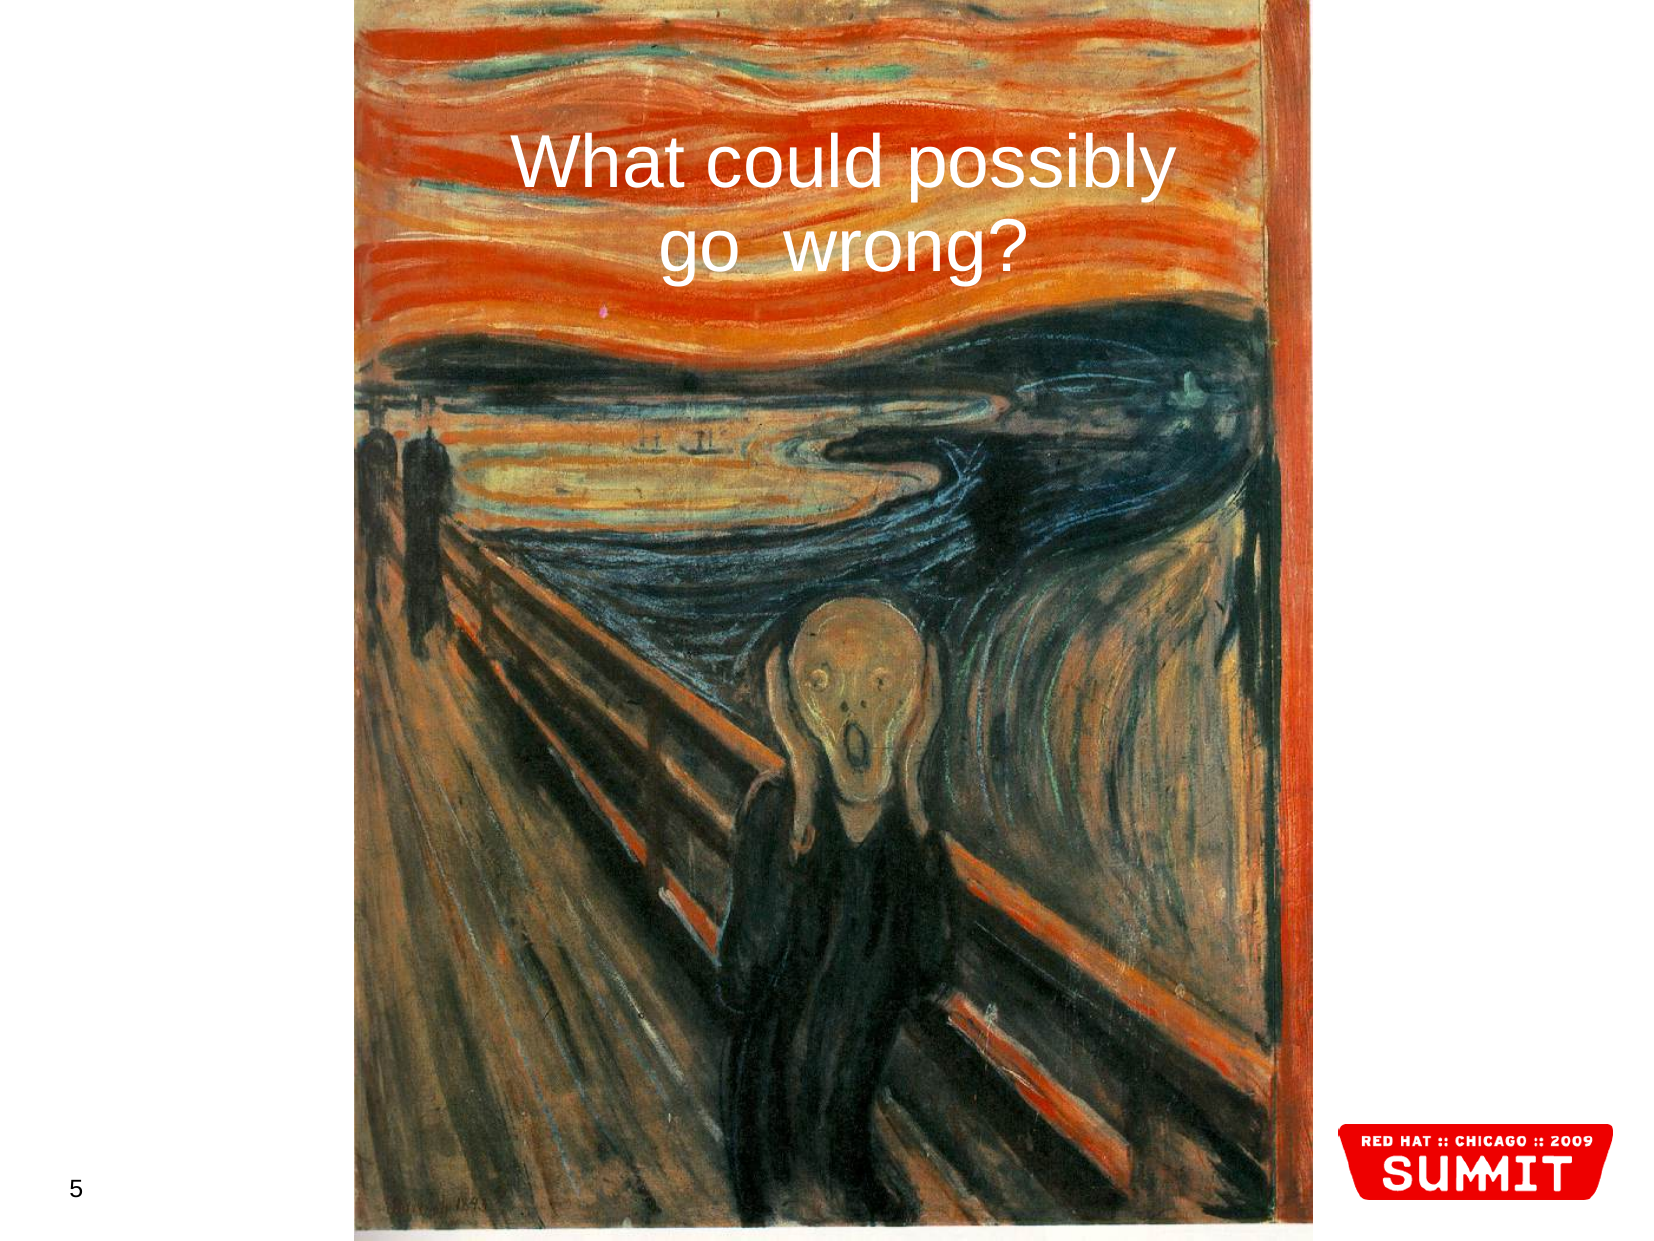

# What could go wrong???
What could possibly go wrong?
What could go wrong?